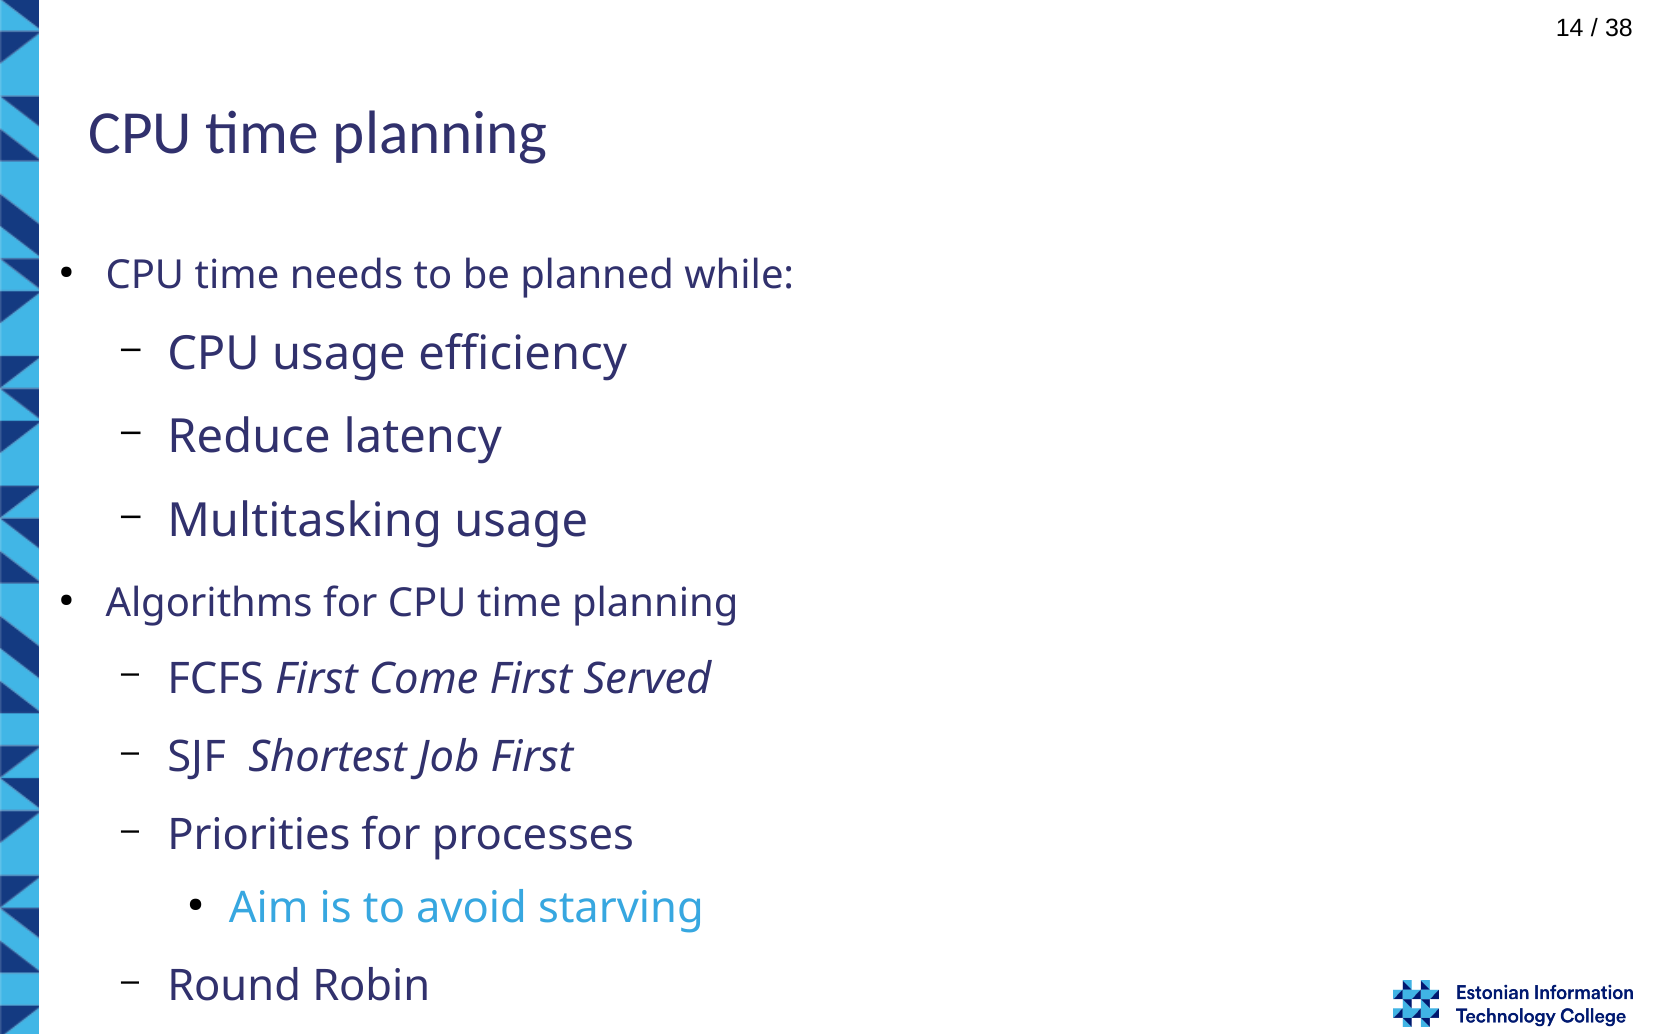

# CPU time planning
CPU time needs to be planned while:
CPU usage efficiency
Reduce latency
Multitasking usage
Algorithms for CPU time planning
FCFS First Come First Served
SJF Shortest Job First
Priorities for processes
Aim is to avoid starving
Round Robin